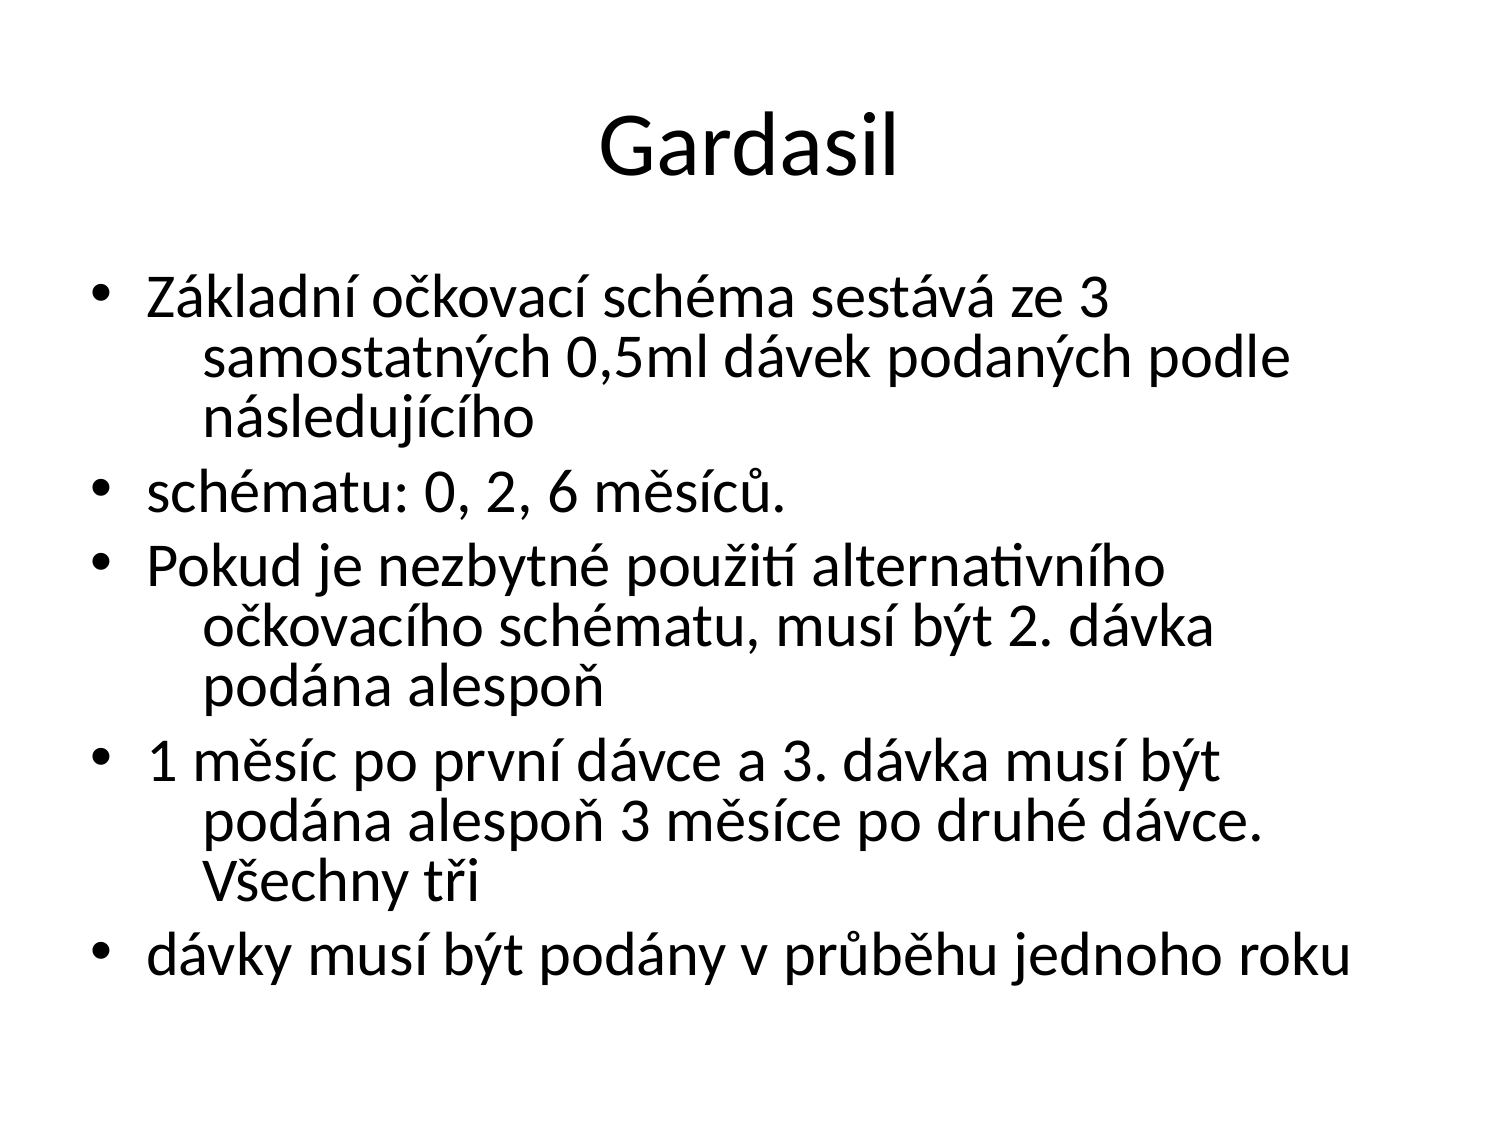

# Gardasil
Základní očkovací schéma sestává ze 3 samostatných 0,5ml dávek podaných podle následujícího
schématu: 0, 2, 6 měsíců.
Pokud je nezbytné použití alternativního očkovacího schématu, musí být 2. dávka podána alespoň
1 měsíc po první dávce a 3. dávka musí být podána alespoň 3 měsíce po druhé dávce. Všechny tři
dávky musí být podány v průběhu jednoho roku